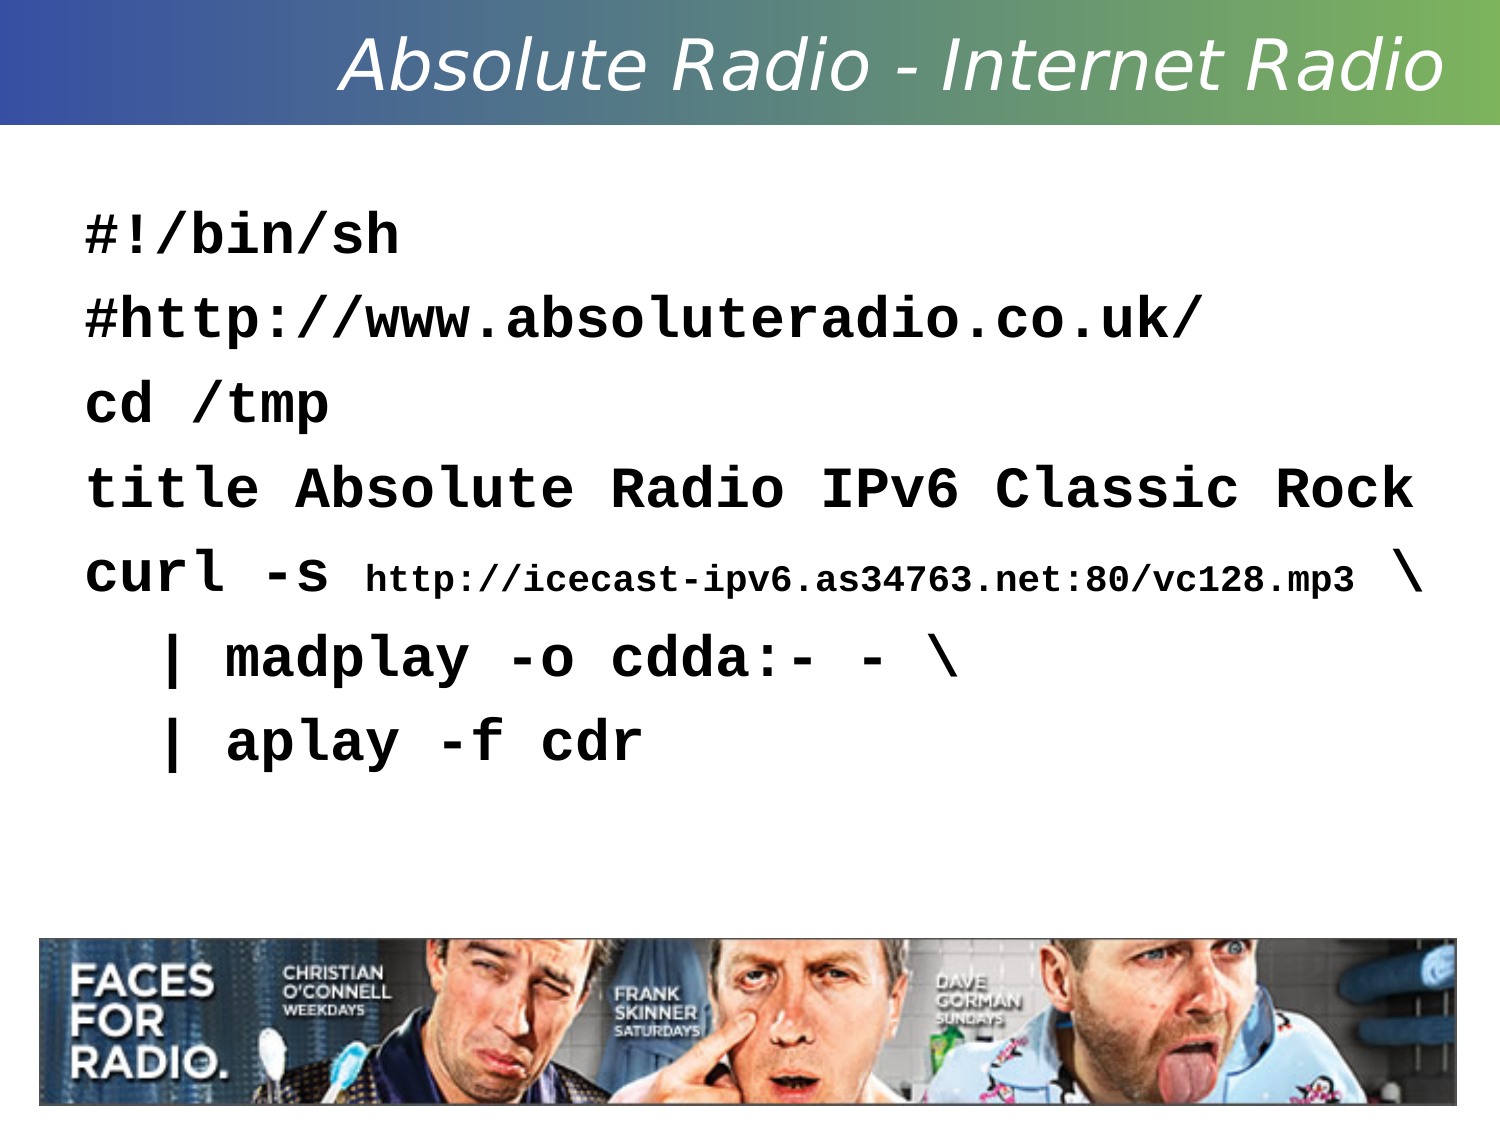

# Absolute Radio - Internet Radio
#!/bin/sh
#http://www.absoluteradio.co.uk/
cd /tmp
title Absolute Radio IPv6 Classic Rock
curl -s http://icecast-ipv6.as34763.net:80/vc128.mp3 \
 | madplay -o cdda:- - \
 | aplay -f cdr